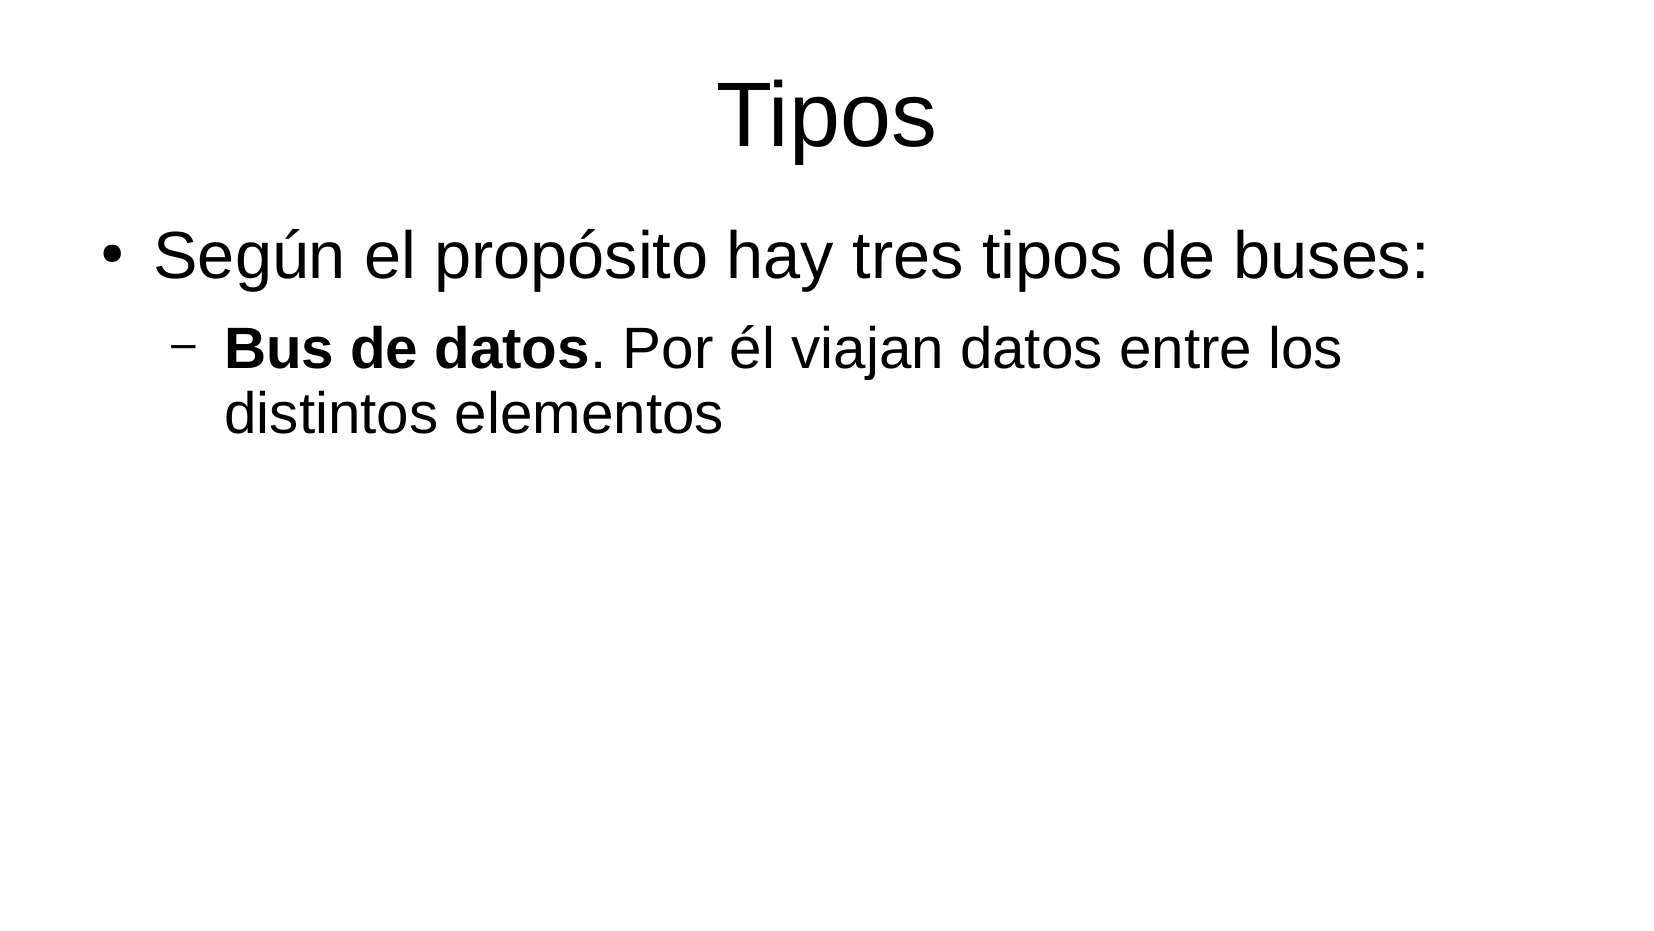

# Tipos
Según el propósito hay tres tipos de buses:
Bus de datos. Por él viajan datos entre los distintos elementos